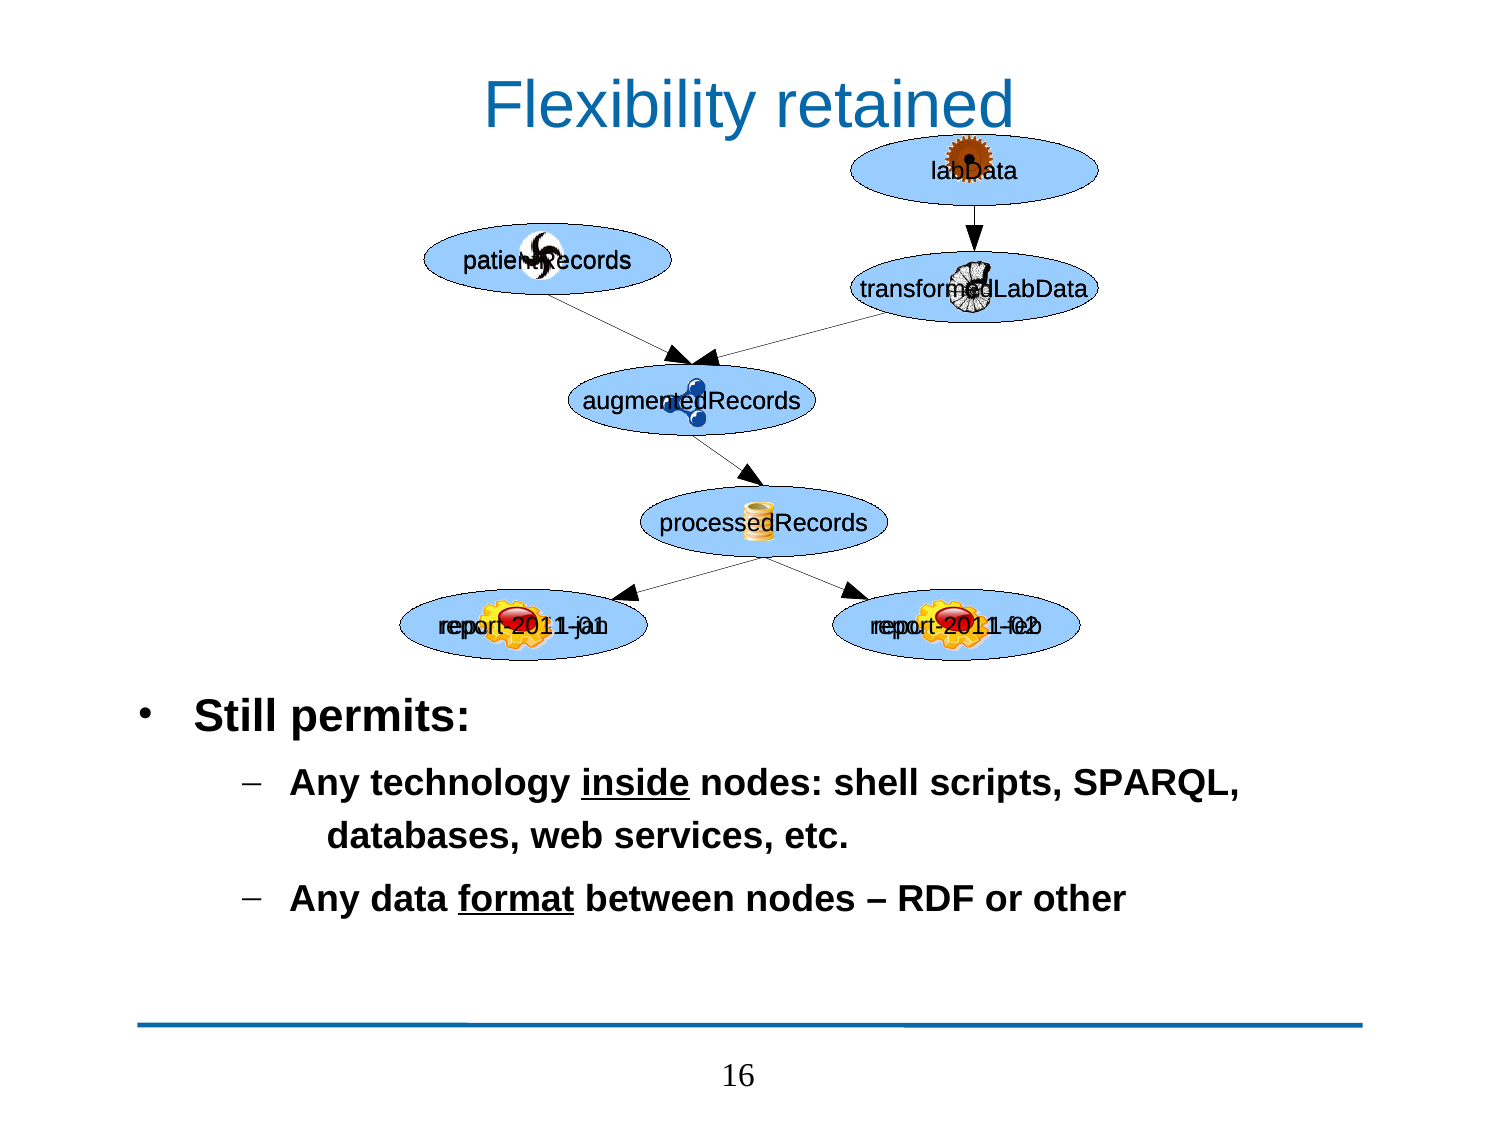

# Flexibility retained
labData
patientRecords
transformedLabData
augmentedRecords
processedRecords
report-2011-01
report-2011-02
labData
patientRecords
transformedLabData
augmentedRecords
processedRecords
report-2011-jan
report-2011-feb
Still permits:
Any technology inside nodes: shell scripts, SPARQL, databases, web services, etc.
Any data format between nodes – RDF or other
16